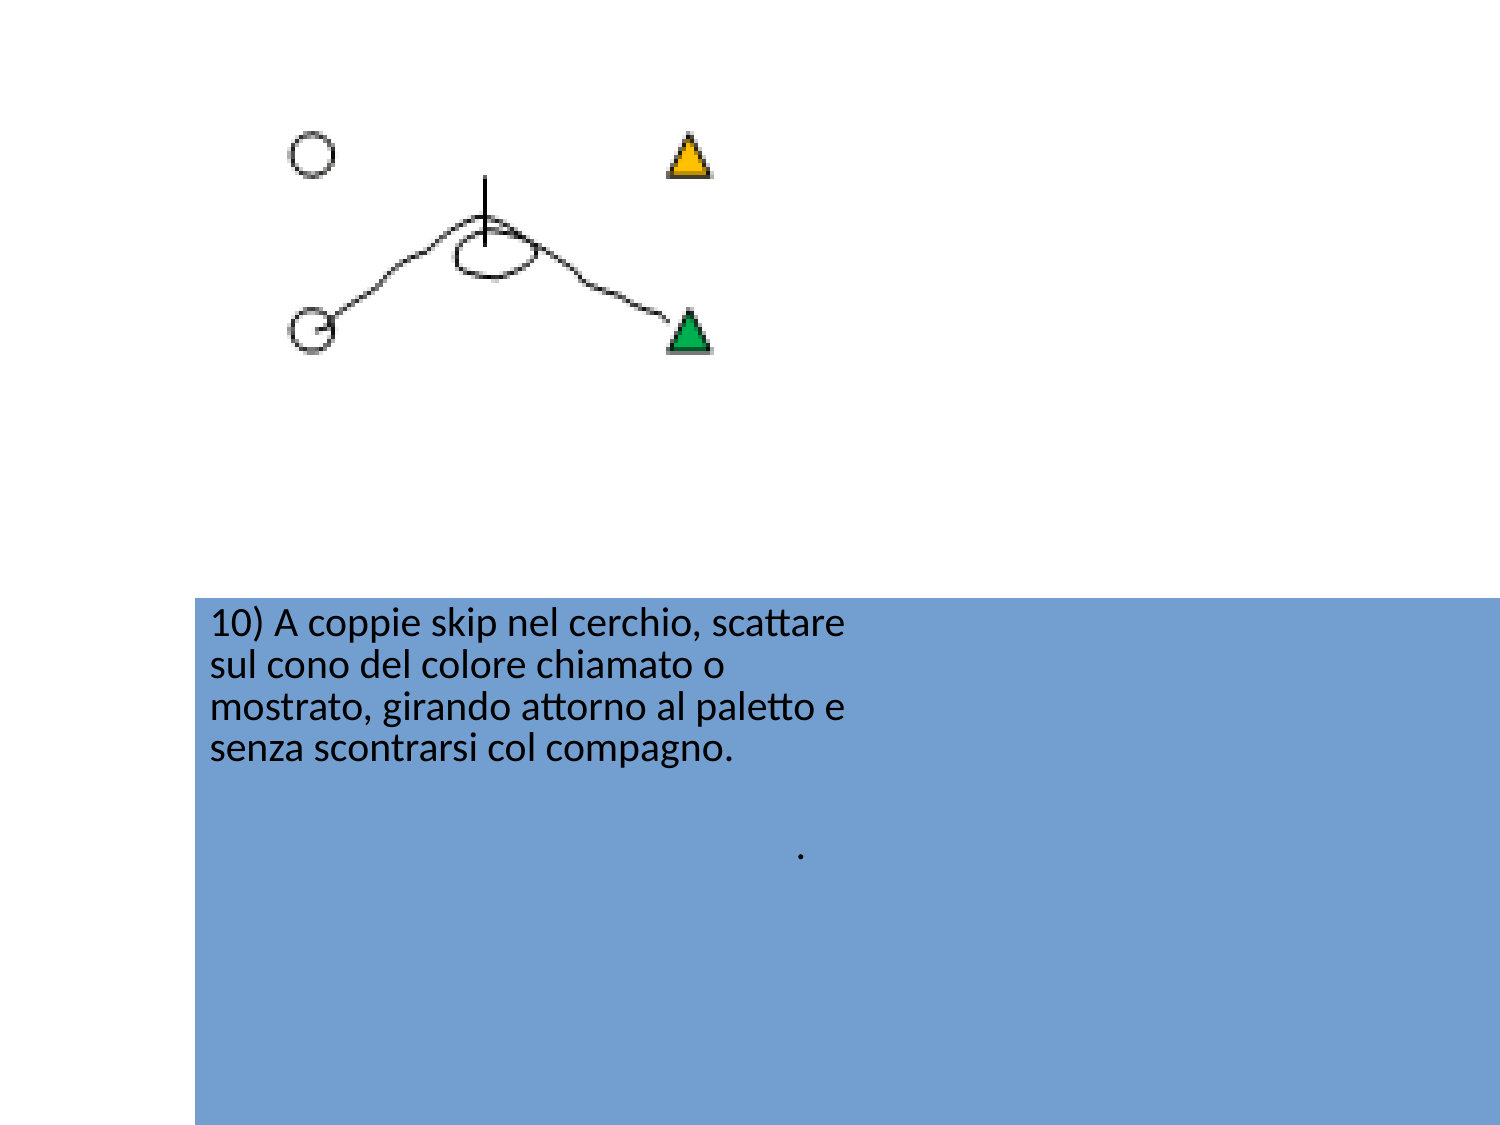

#
| 10) A coppie skip nel cerchio, scattare sul cono del colore chiamato o mostrato, girando attorno al paletto e senza scontrarsi col compagno. | | |
| --- | --- | --- |
| | . | |